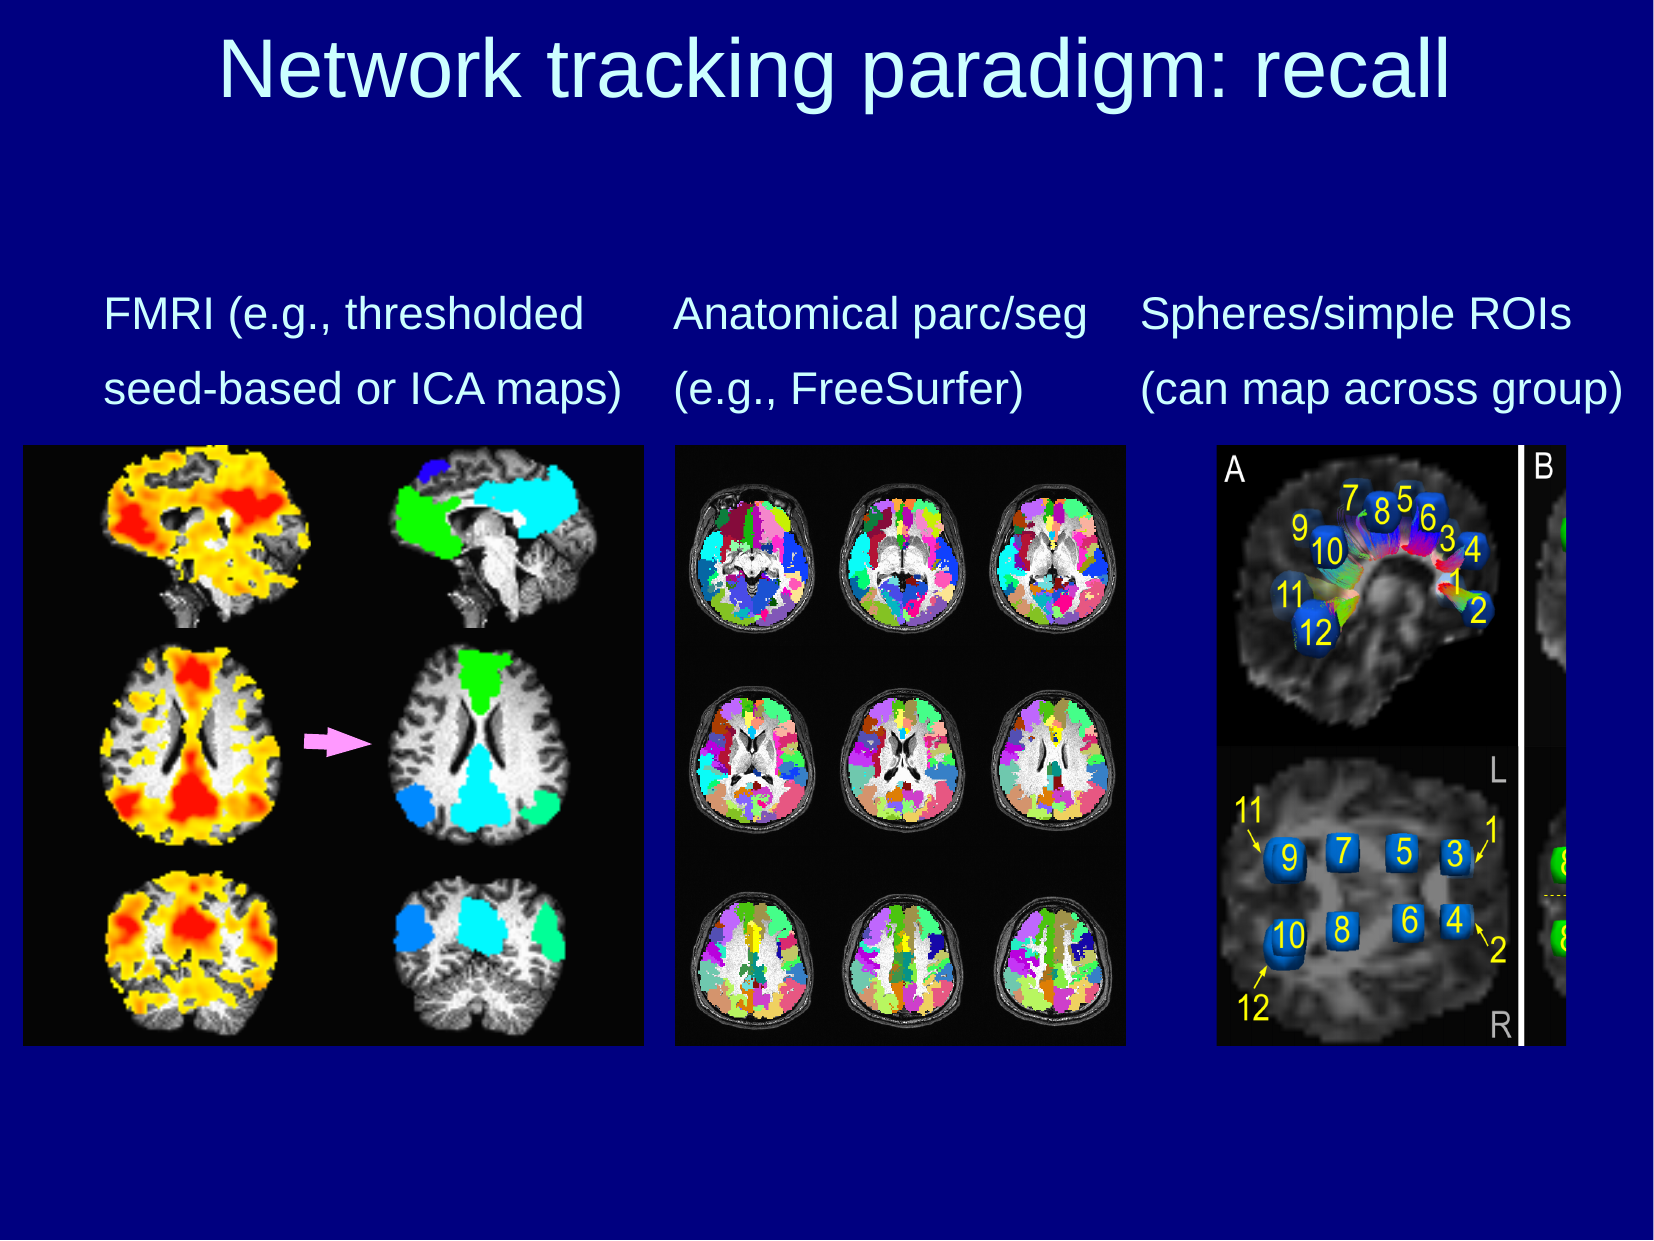

# Network tracking paradigm: recall
FMRI (e.g., thresholded
seed-based or ICA maps)
Anatomical parc/seg
(e.g., FreeSurfer)
Spheres/simple ROIs
(can map across group)